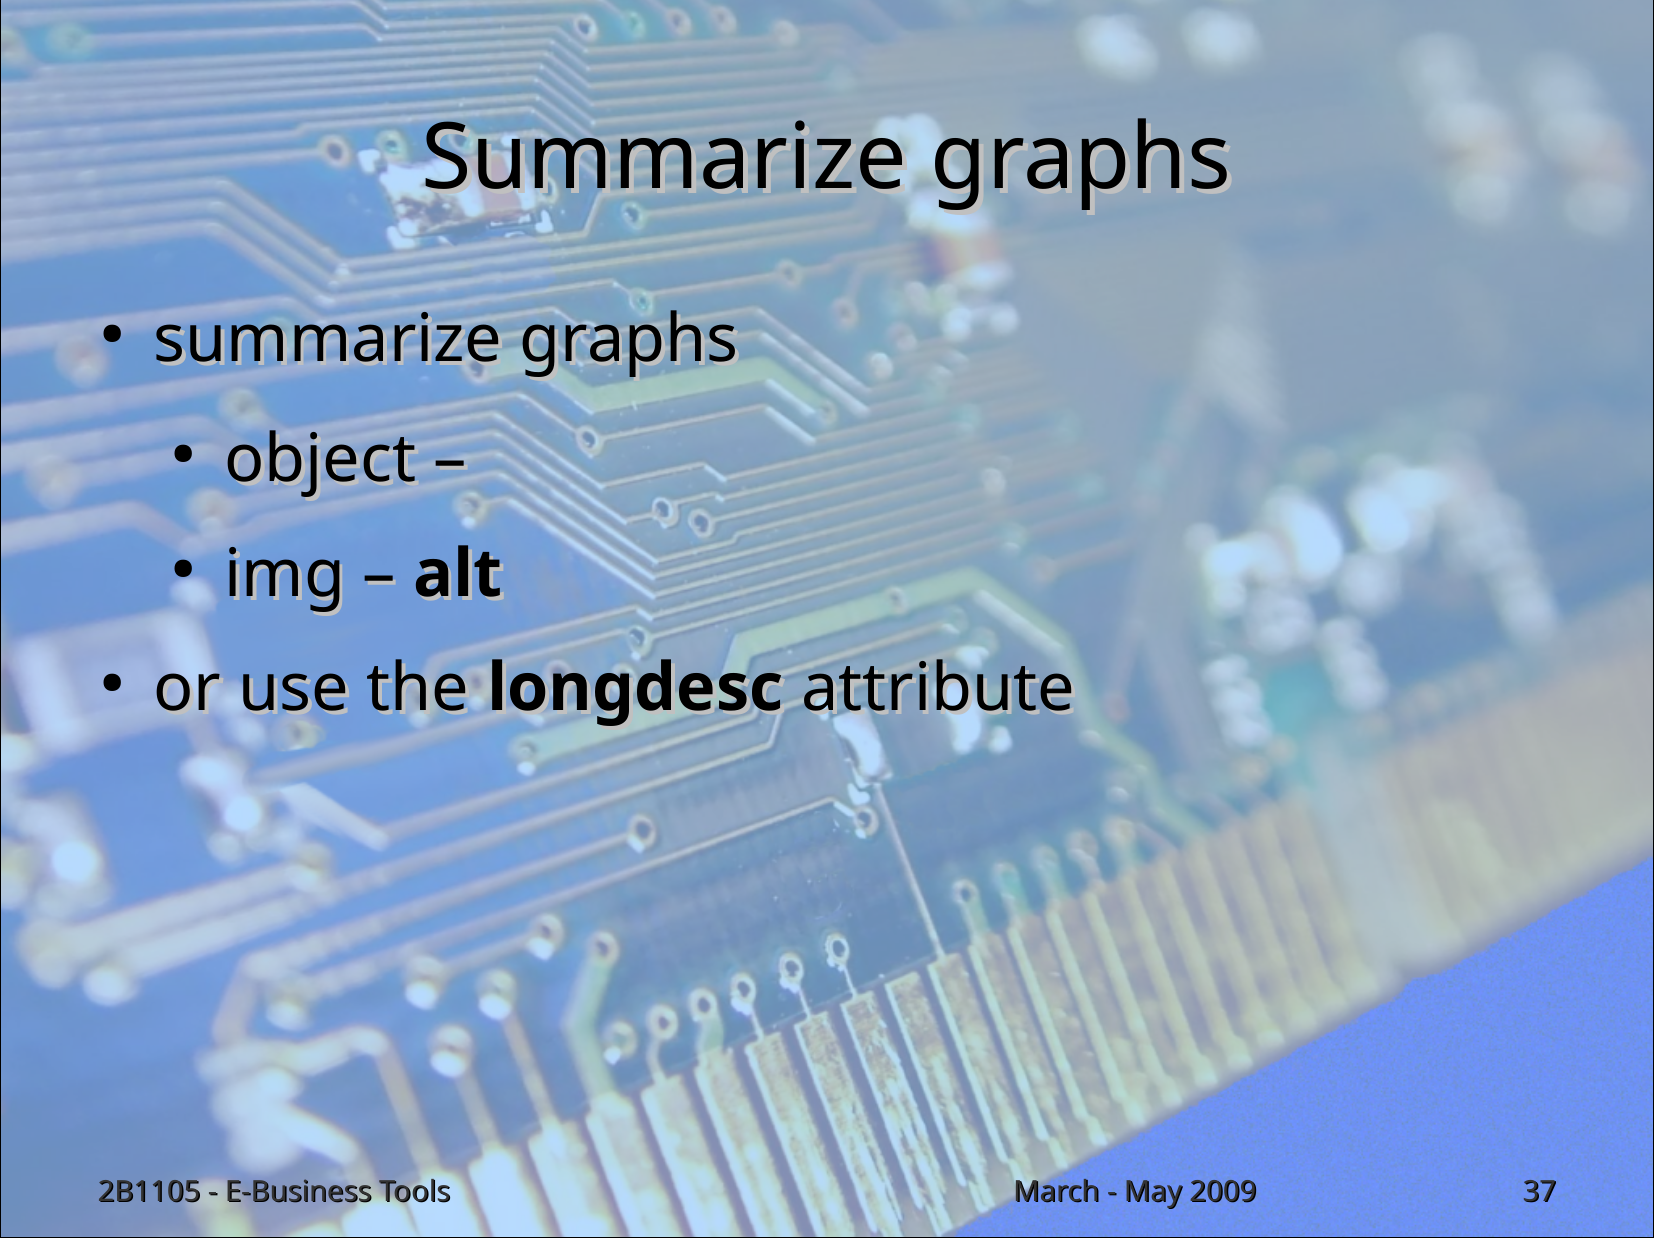

# Summarize graphs
summarize graphs
object –
img – alt
or use the longdesc attribute